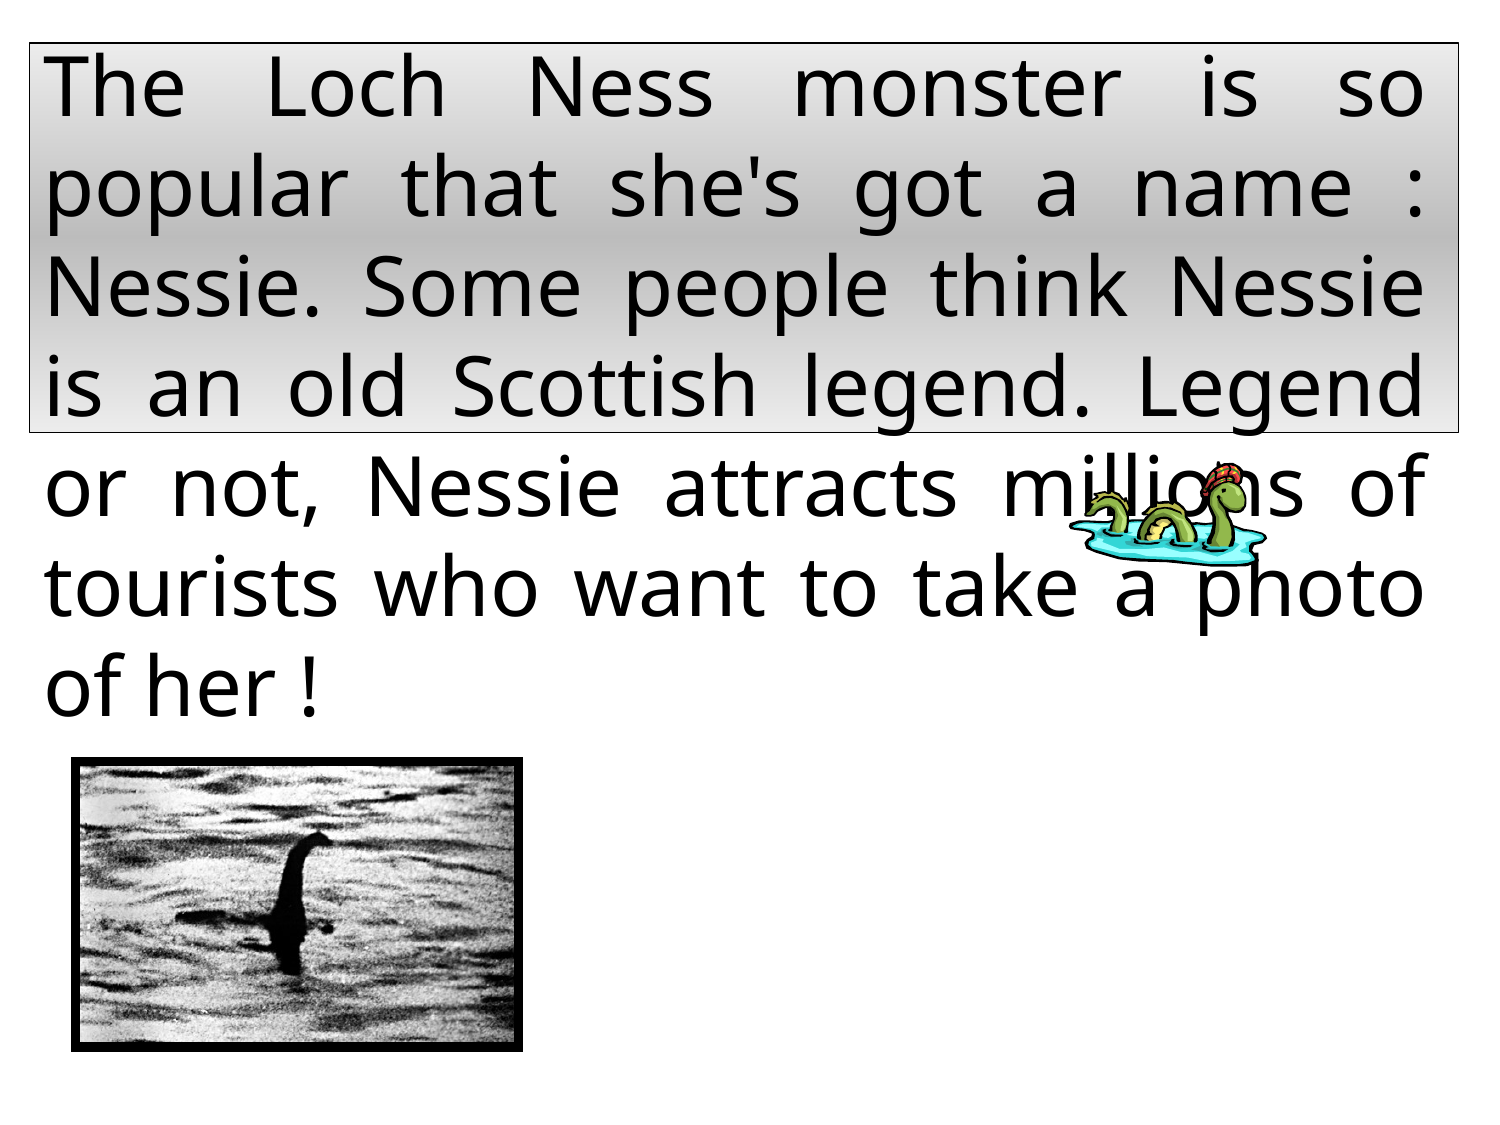

The Loch Ness monster is so popular that she's got a name : Nessie. Some people think Nessie is an old Scottish legend. Legend or not, Nessie attracts millions of tourists who want to take a photo of her !